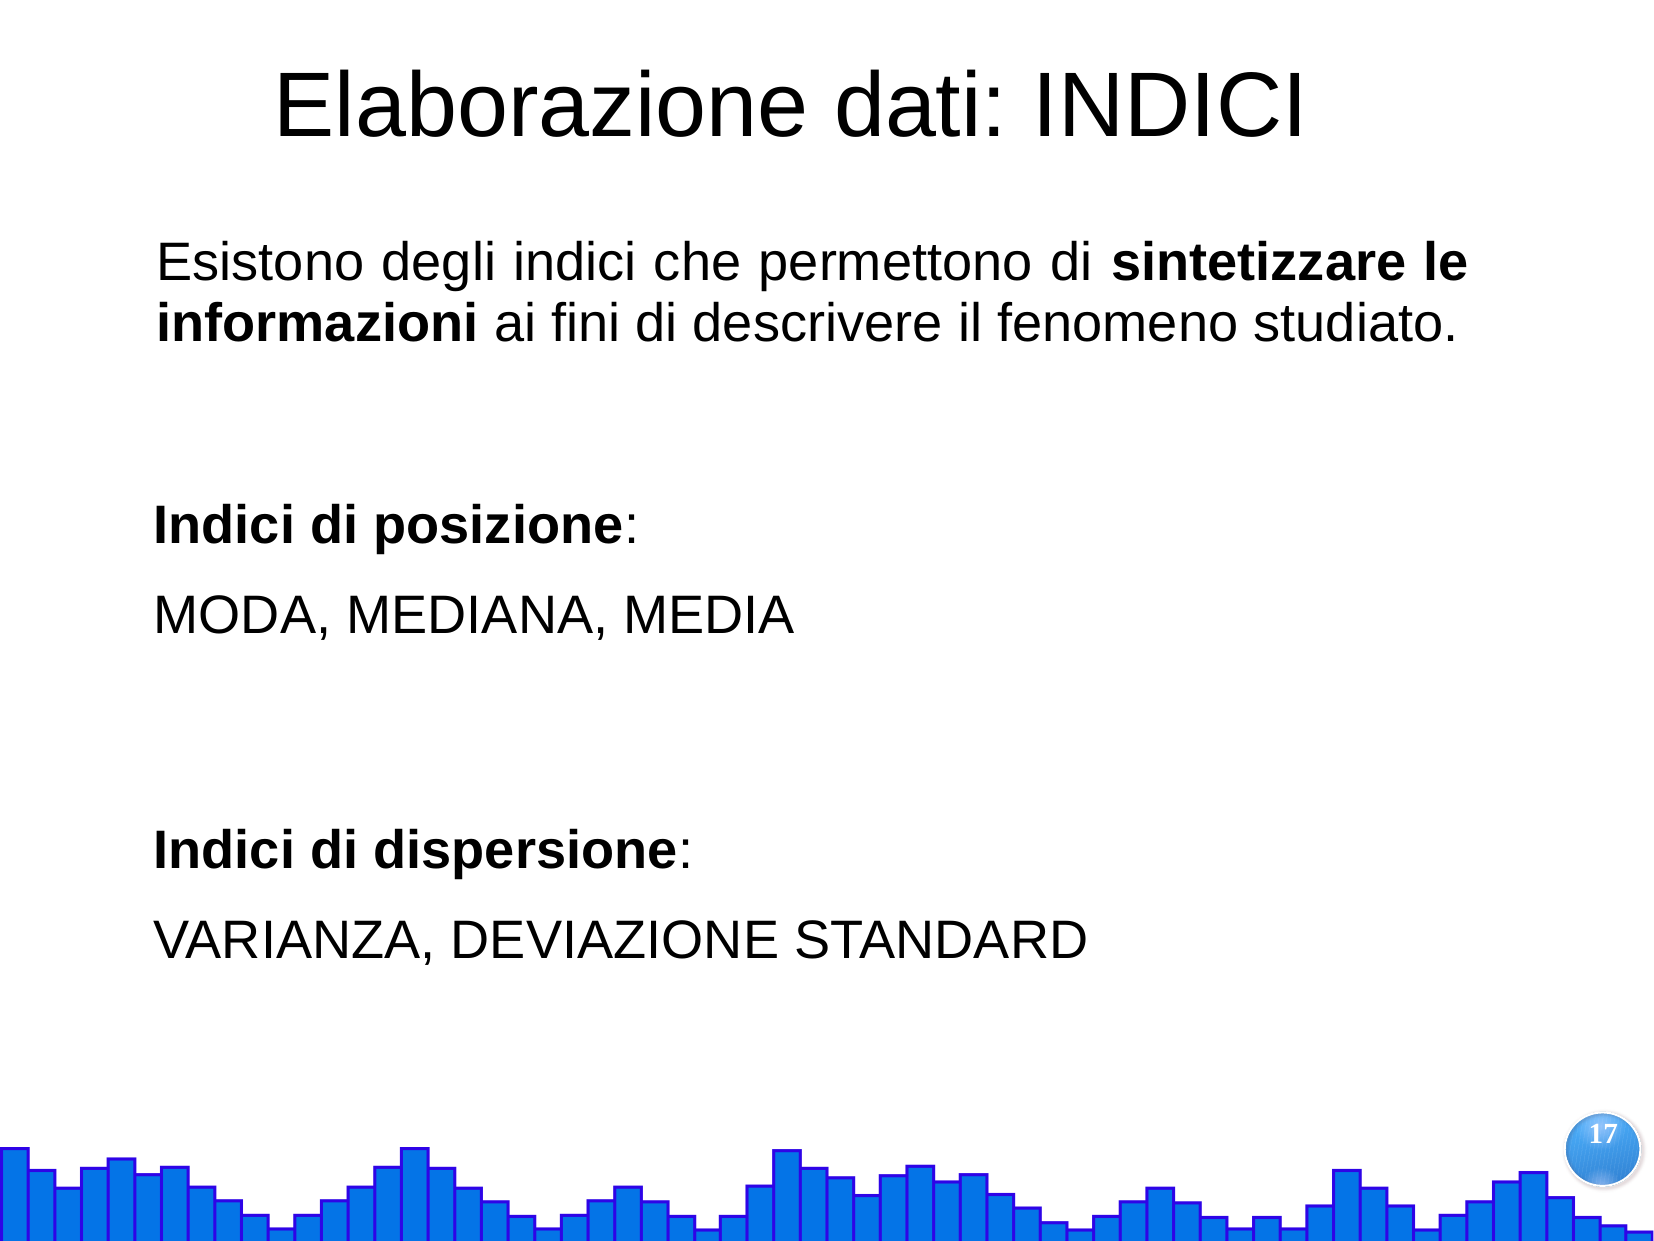

# Elaborazione dati: INDICI
Esistono degli indici che permettono di sintetizzare le informazioni ai fini di descrivere il fenomeno studiato.
Indici di posizione:
MODA, MEDIANA, MEDIA
Indici di dispersione:
VARIANZA, DEVIAZIONE STANDARD
17